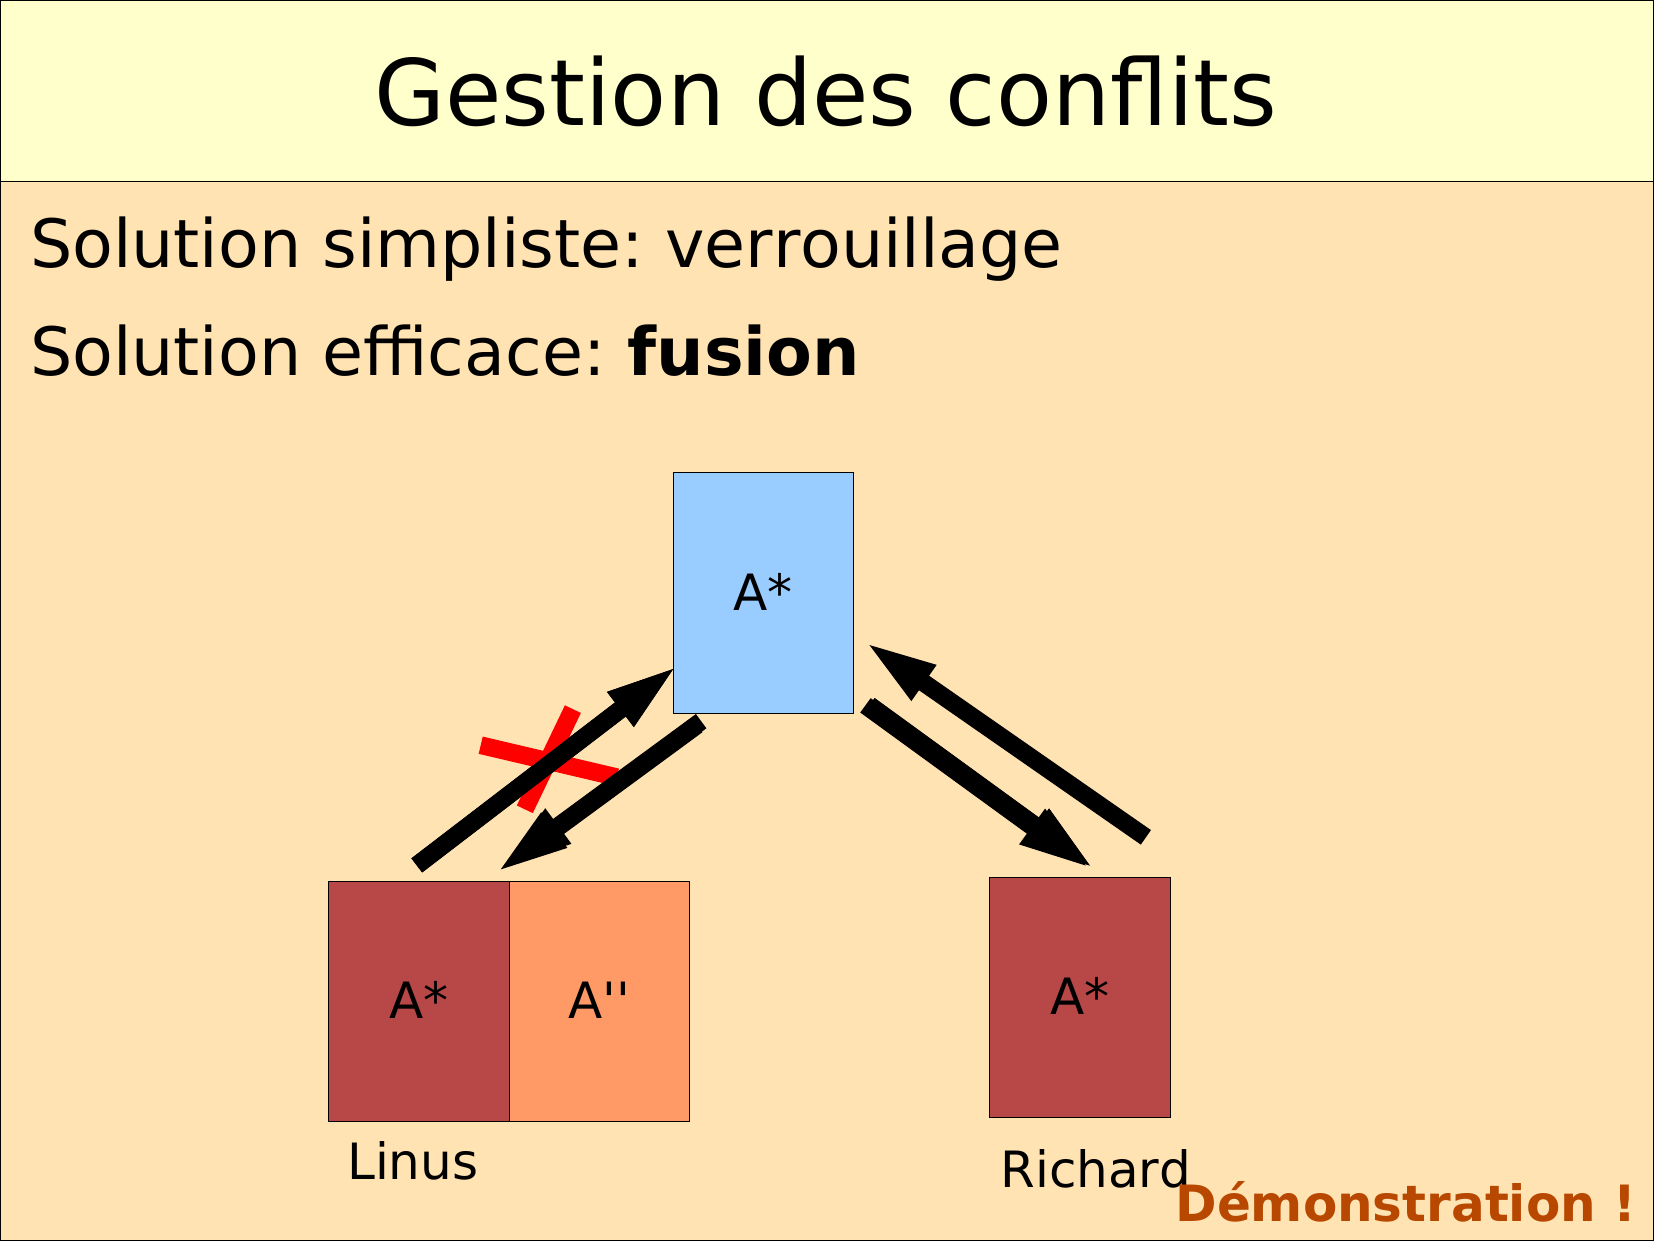

# Gestion des conflits
Solution simpliste: verrouillage
Solution efficace: fusion
A
A''
A*
A
A''
A*
A
A'
A*
A''
Linus
Richard
Démonstration !